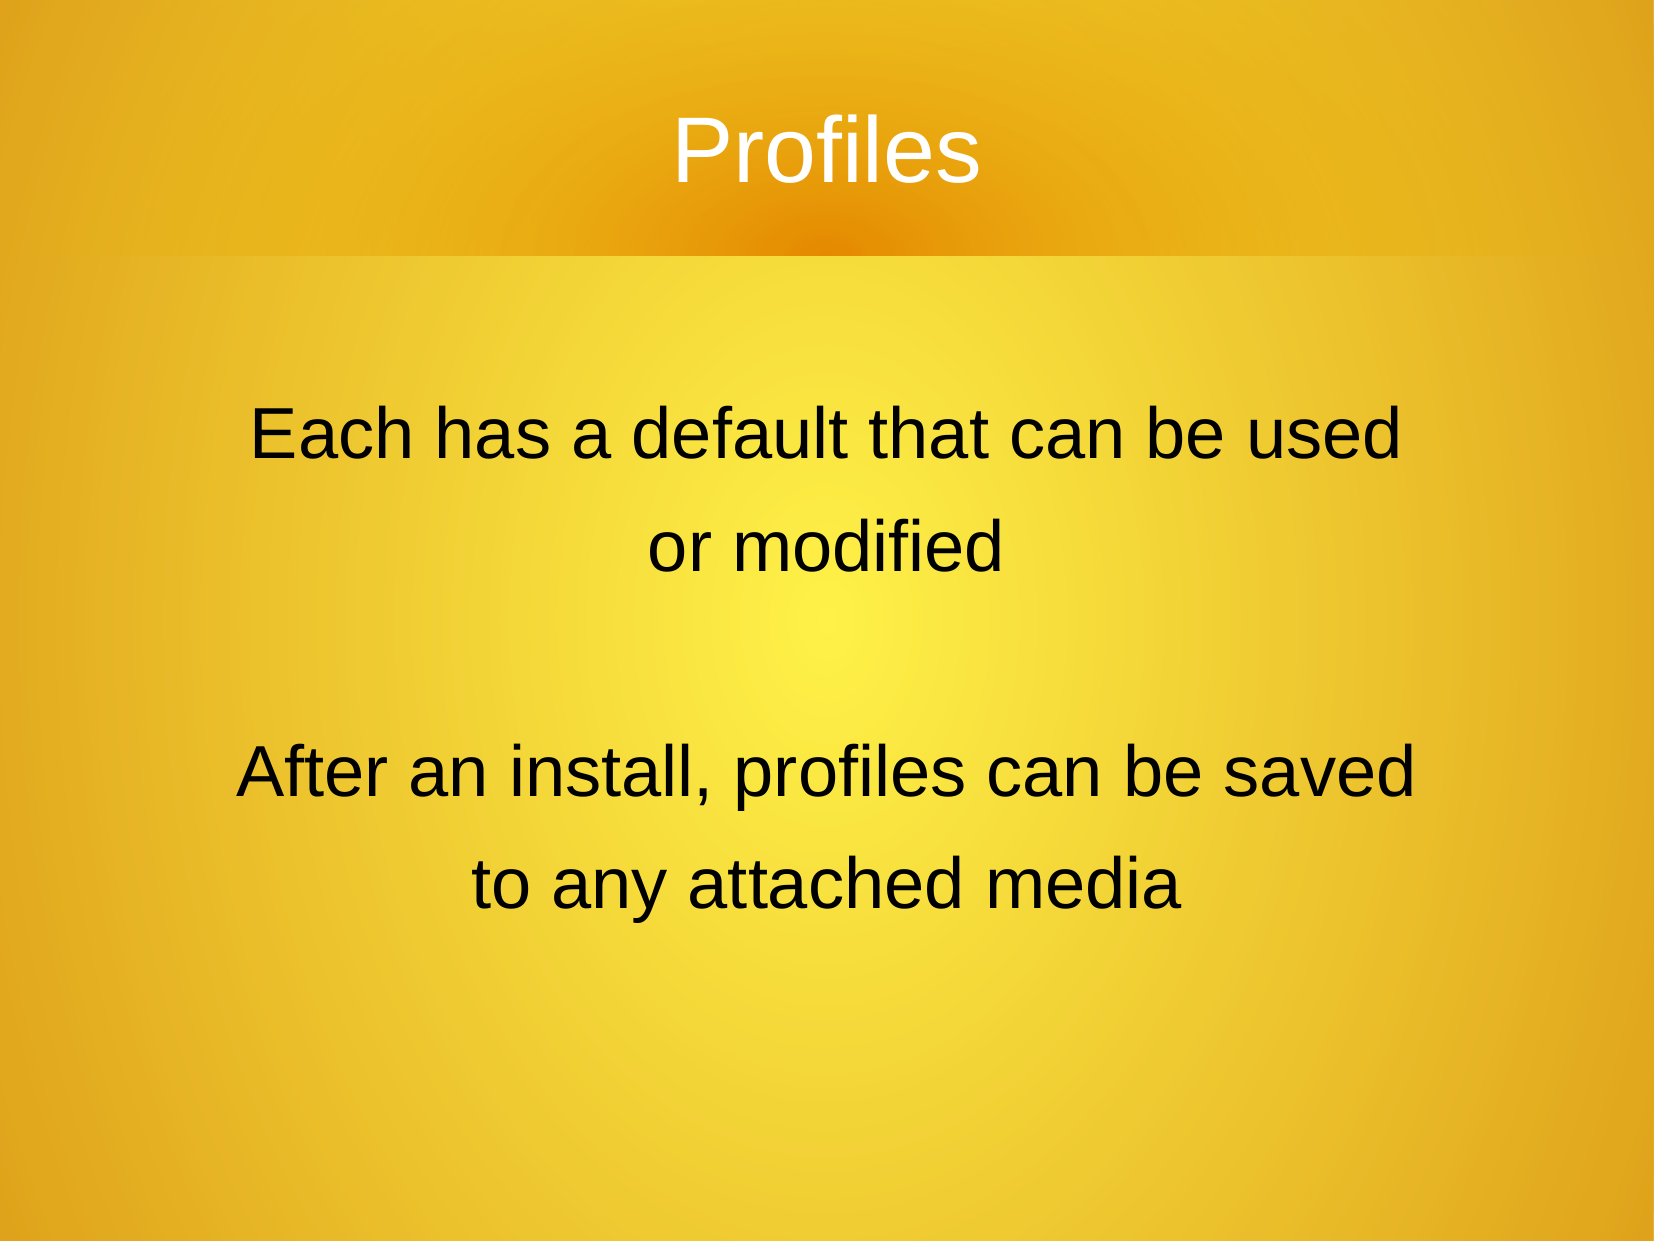

# Profiles
Each has a default that can be used
or modified
After an install, profiles can be saved
to any attached media